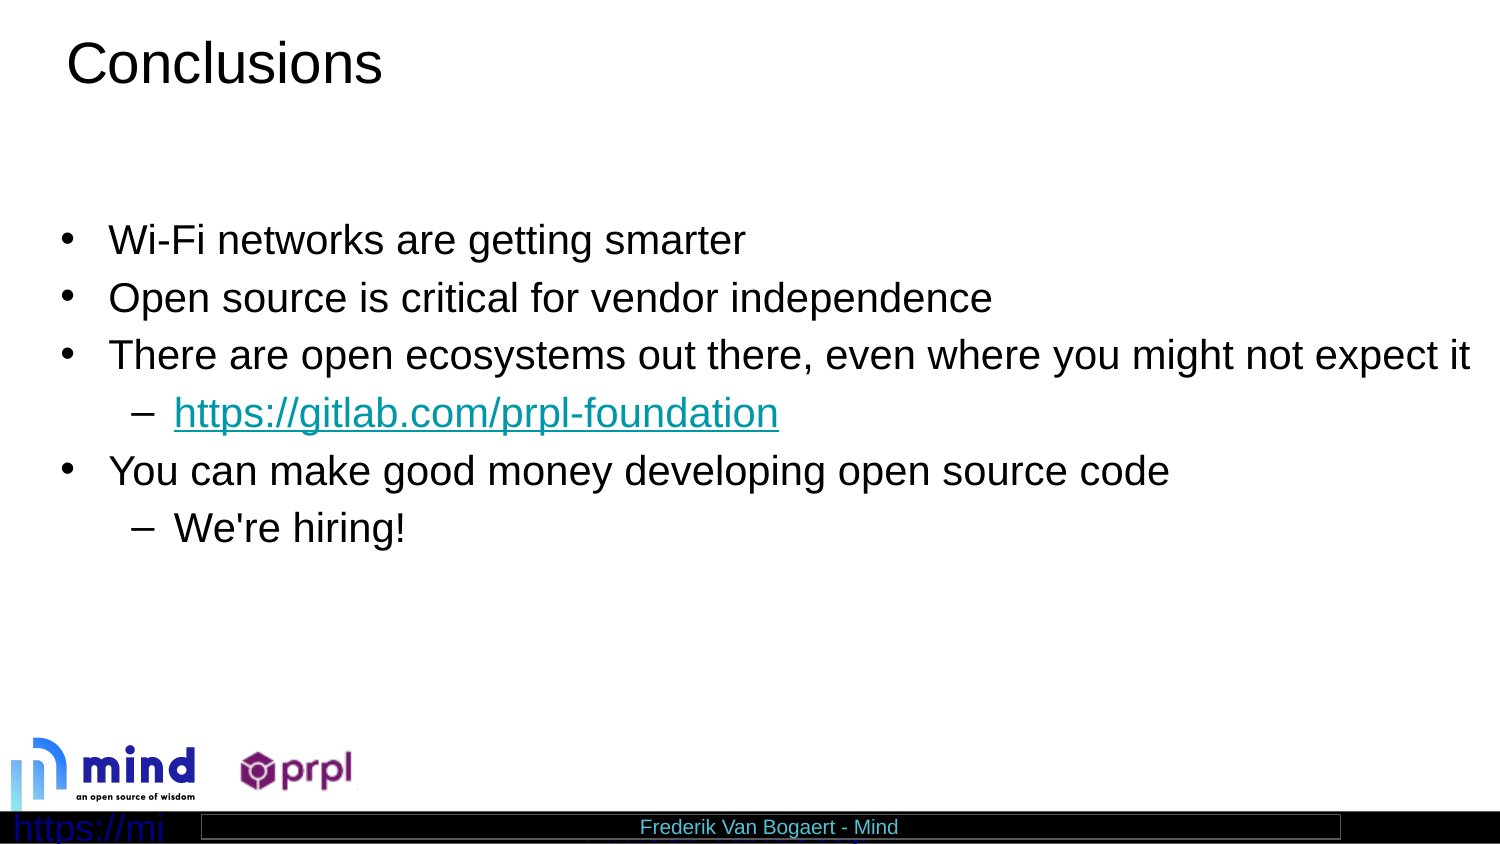

# Conclusions
Wi-Fi networks are getting smarter
Open source is critical for vendor independence
There are open ecosystems out there, even where you might not expect it
https://gitlab.com/prpl-foundation
You can make good money developing open source code
We're hiring!
Frederik Van Bogaert - Mind